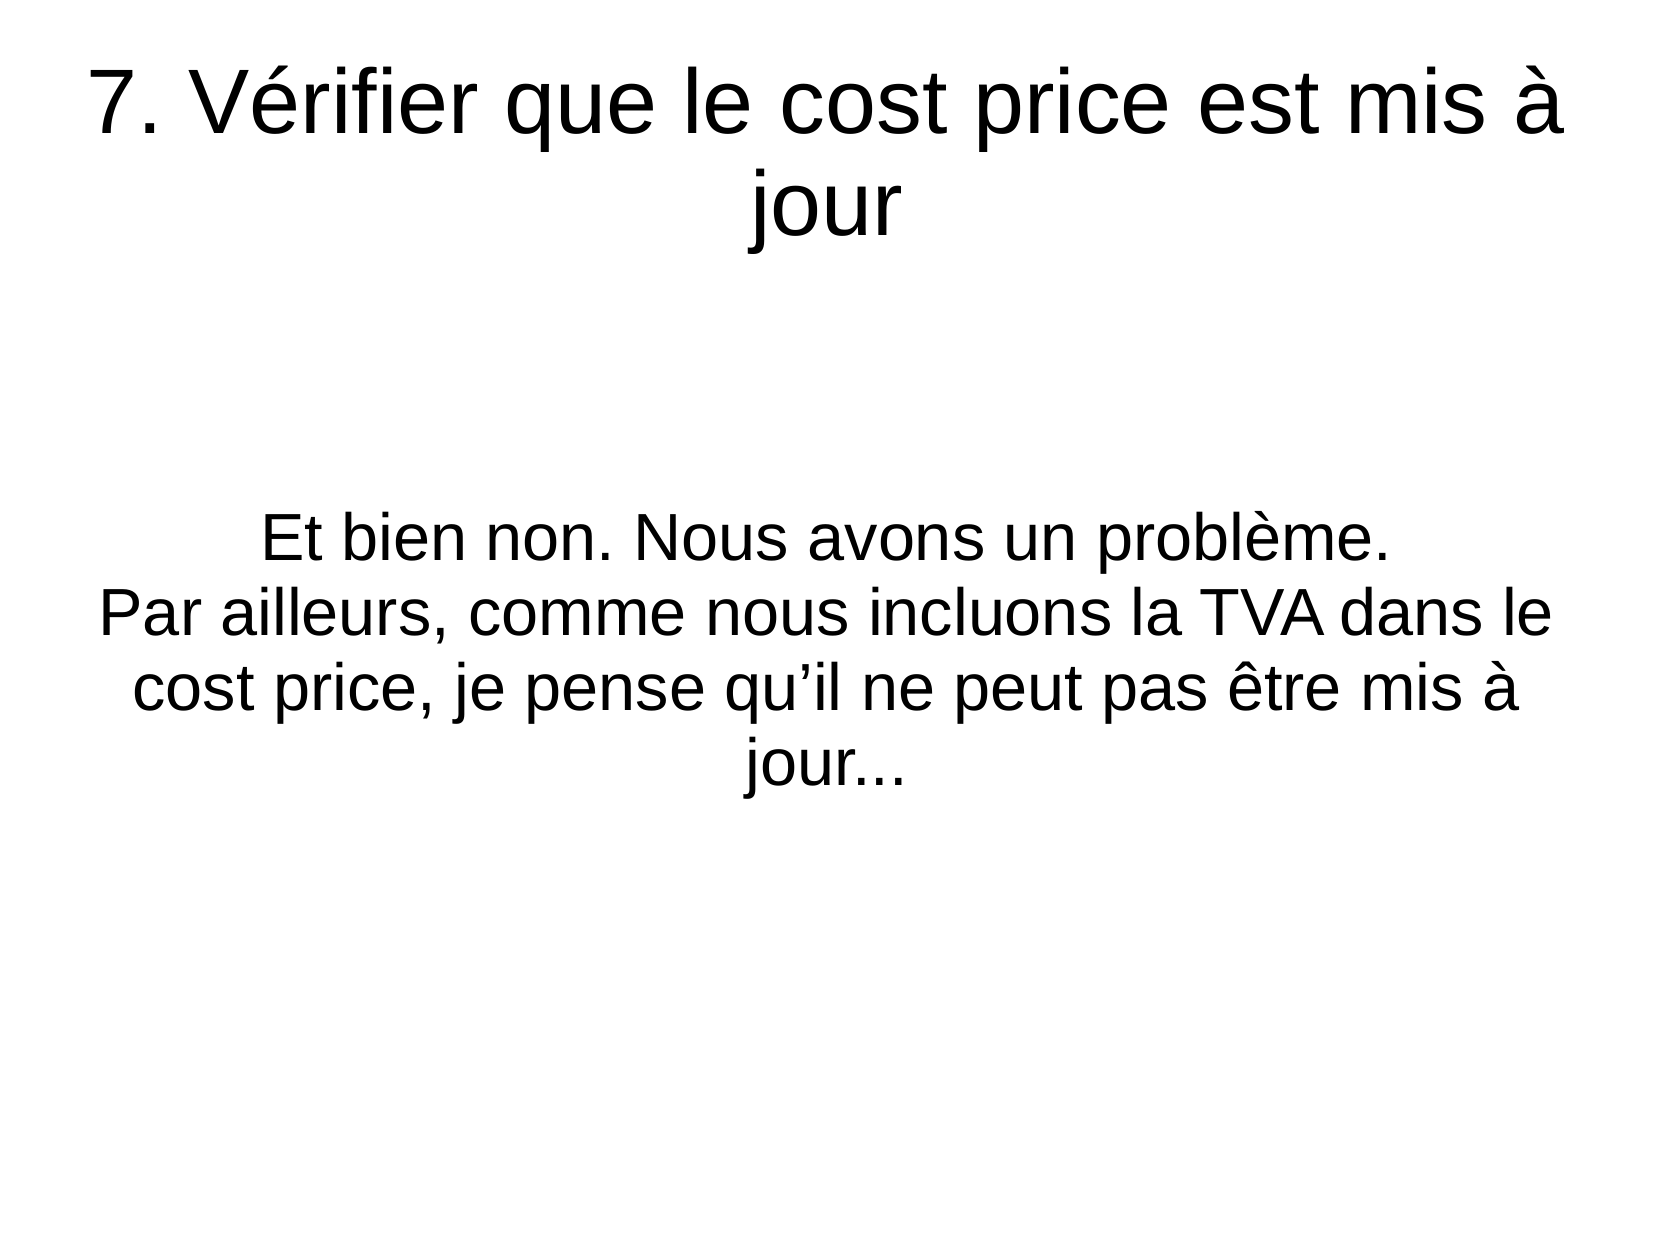

# 7. Vérifier que le cost price est mis à jour
Et bien non. Nous avons un problème.
Par ailleurs, comme nous incluons la TVA dans le cost price, je pense qu’il ne peut pas être mis à jour...